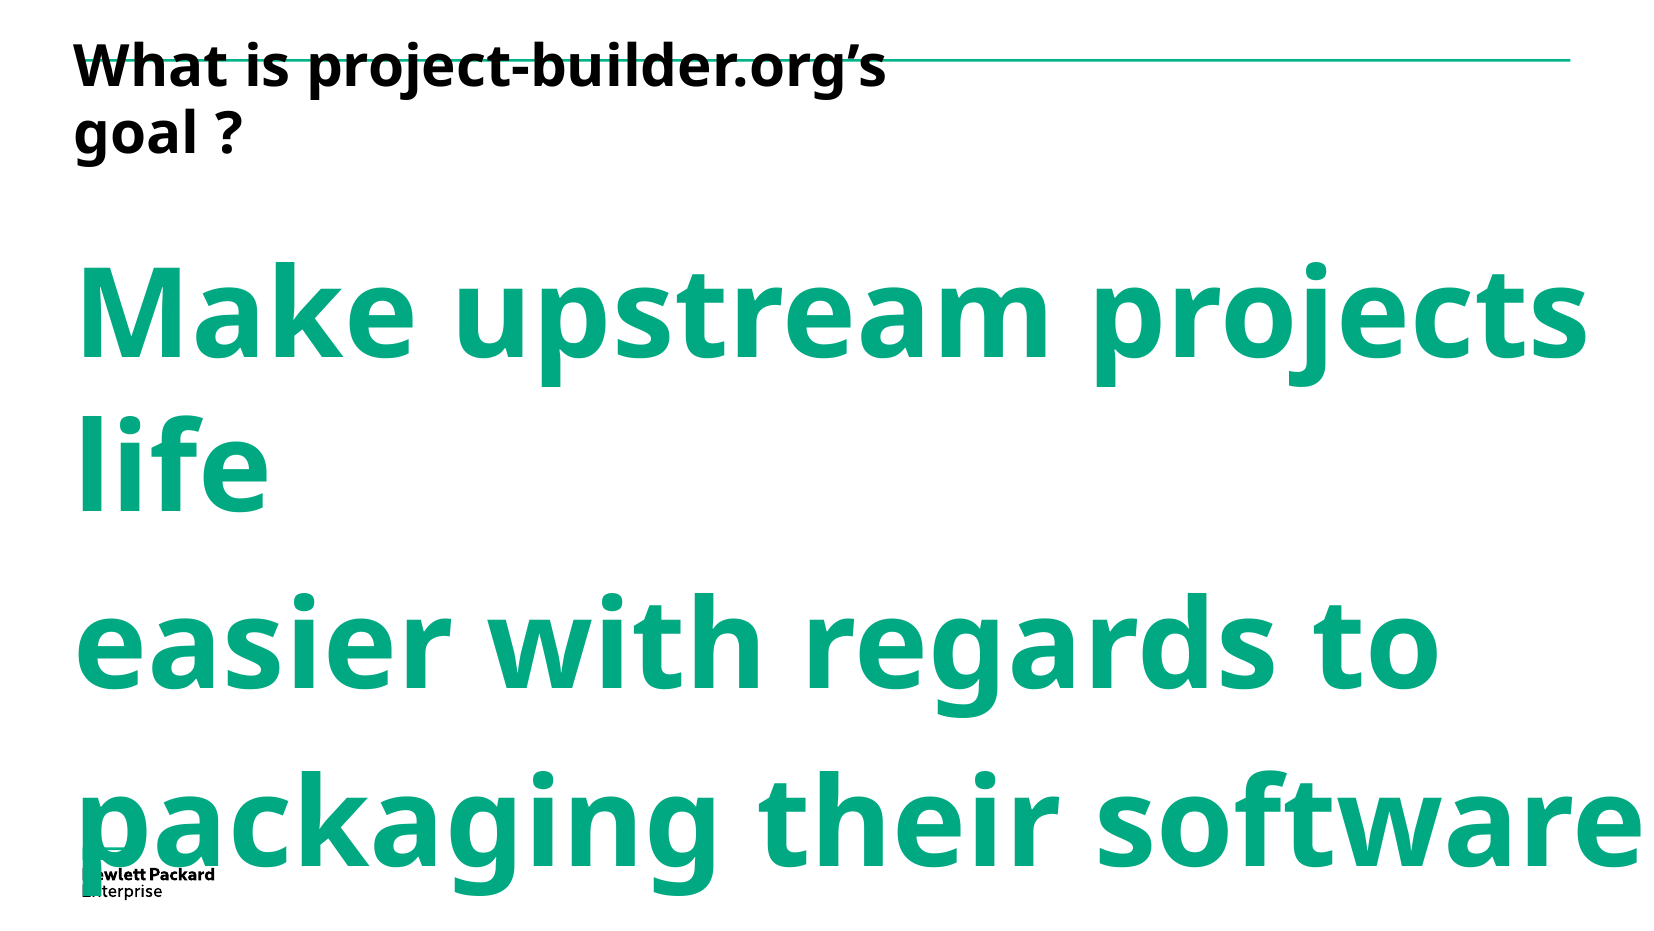

# What is project-builder.org’s goal ?
Make upstream projects life
easier with regards to
packaging their software